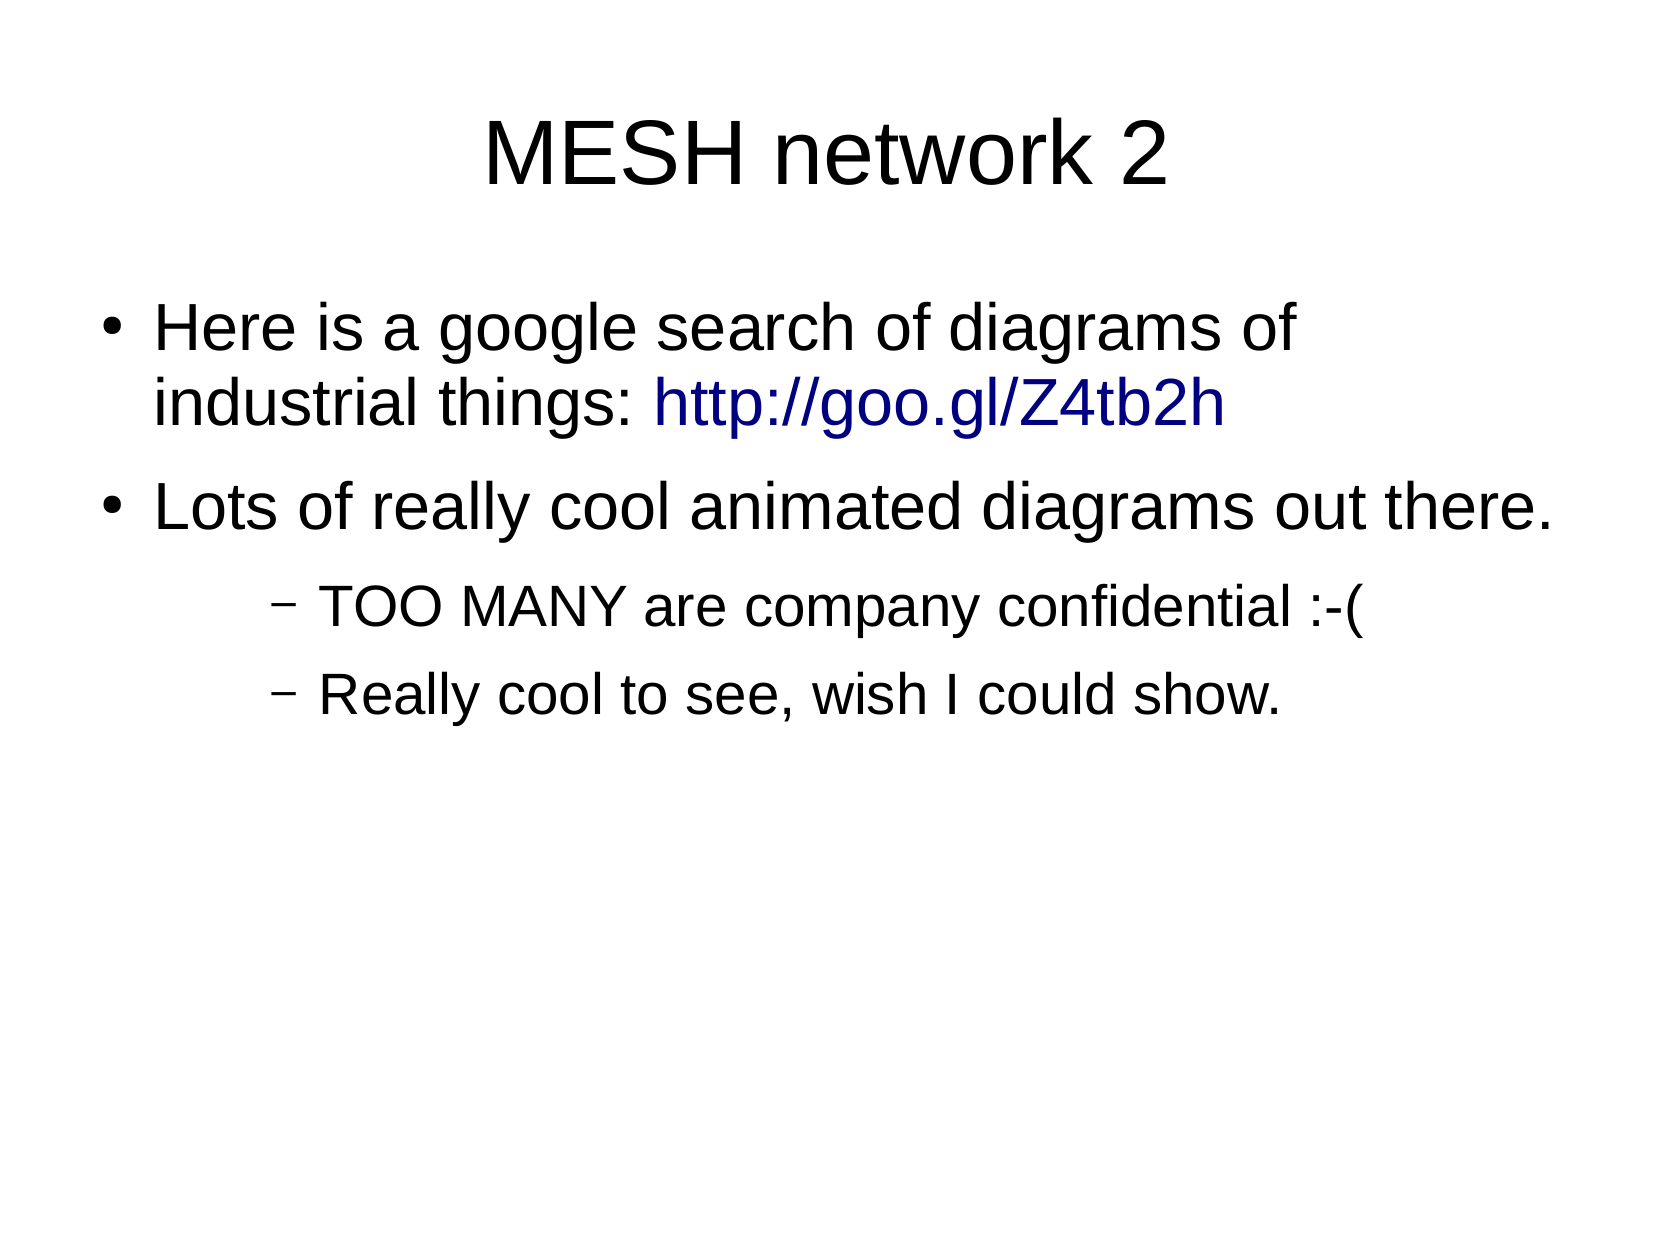

# MESH network 2
Here is a google search of diagrams of industrial things: http://goo.gl/Z4tb2h
Lots of really cool animated diagrams out there.
TOO MANY are company confidential :-(
Really cool to see, wish I could show.